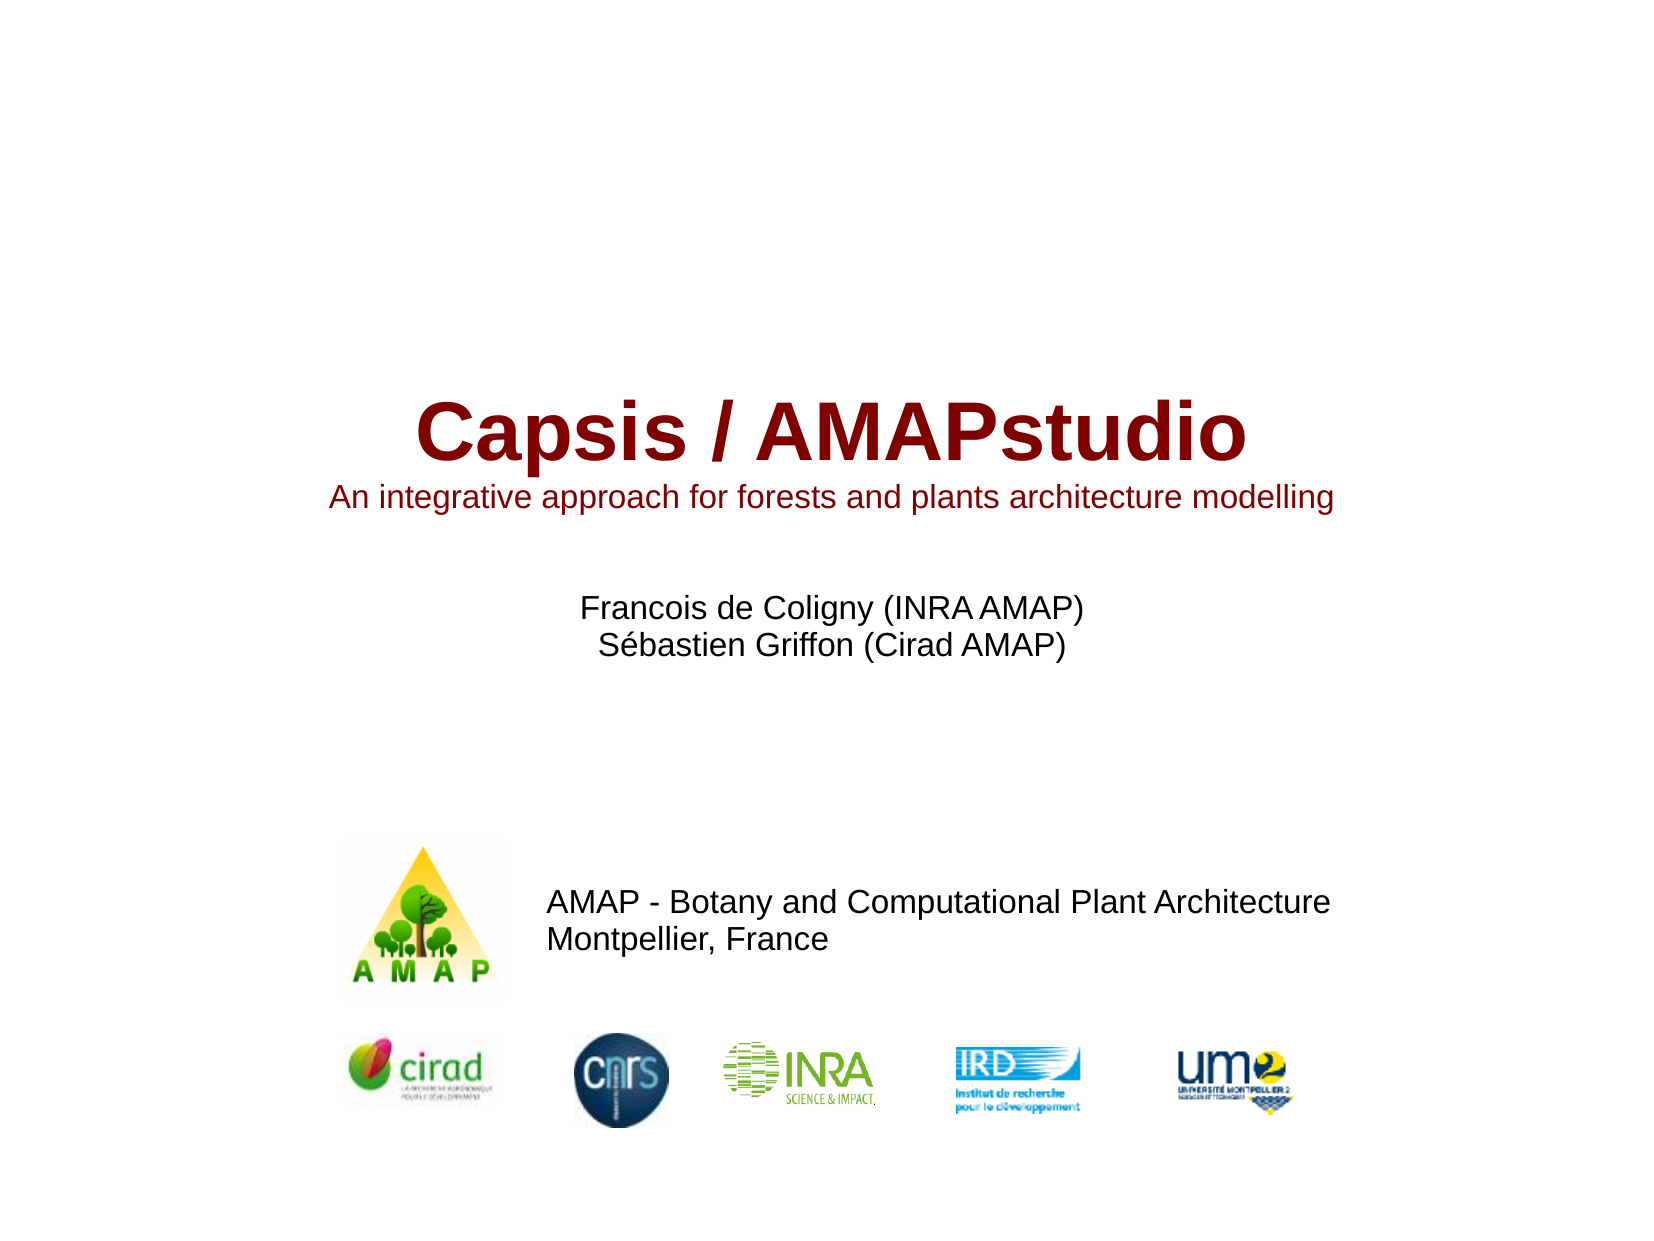

Capsis / AMAPstudio
An integrative approach for forests and plants architecture modelling
Francois de Coligny (INRA AMAP)
Sébastien Griffon (Cirad AMAP)
AMAP - Botany and Computational Plant Architecture
Montpellier, France